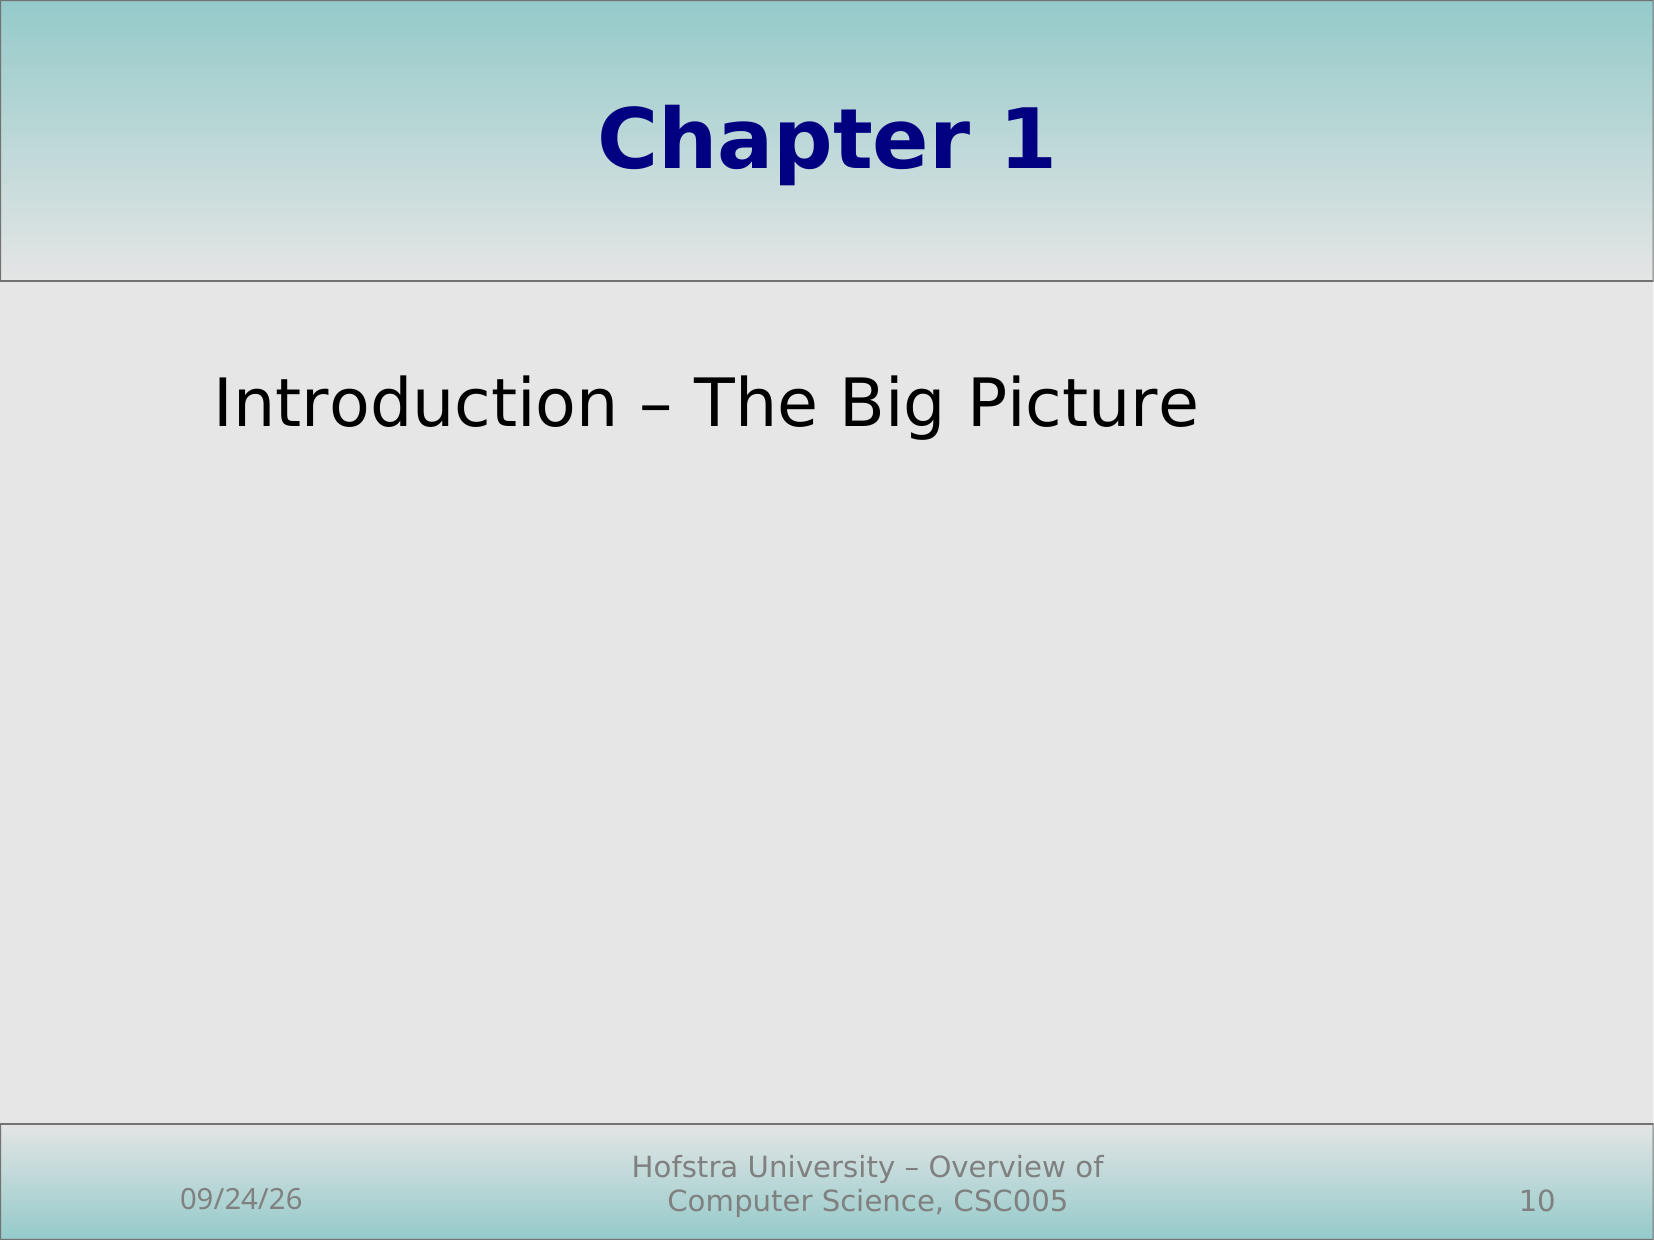

# Chapter 1
Introduction – The Big Picture
10